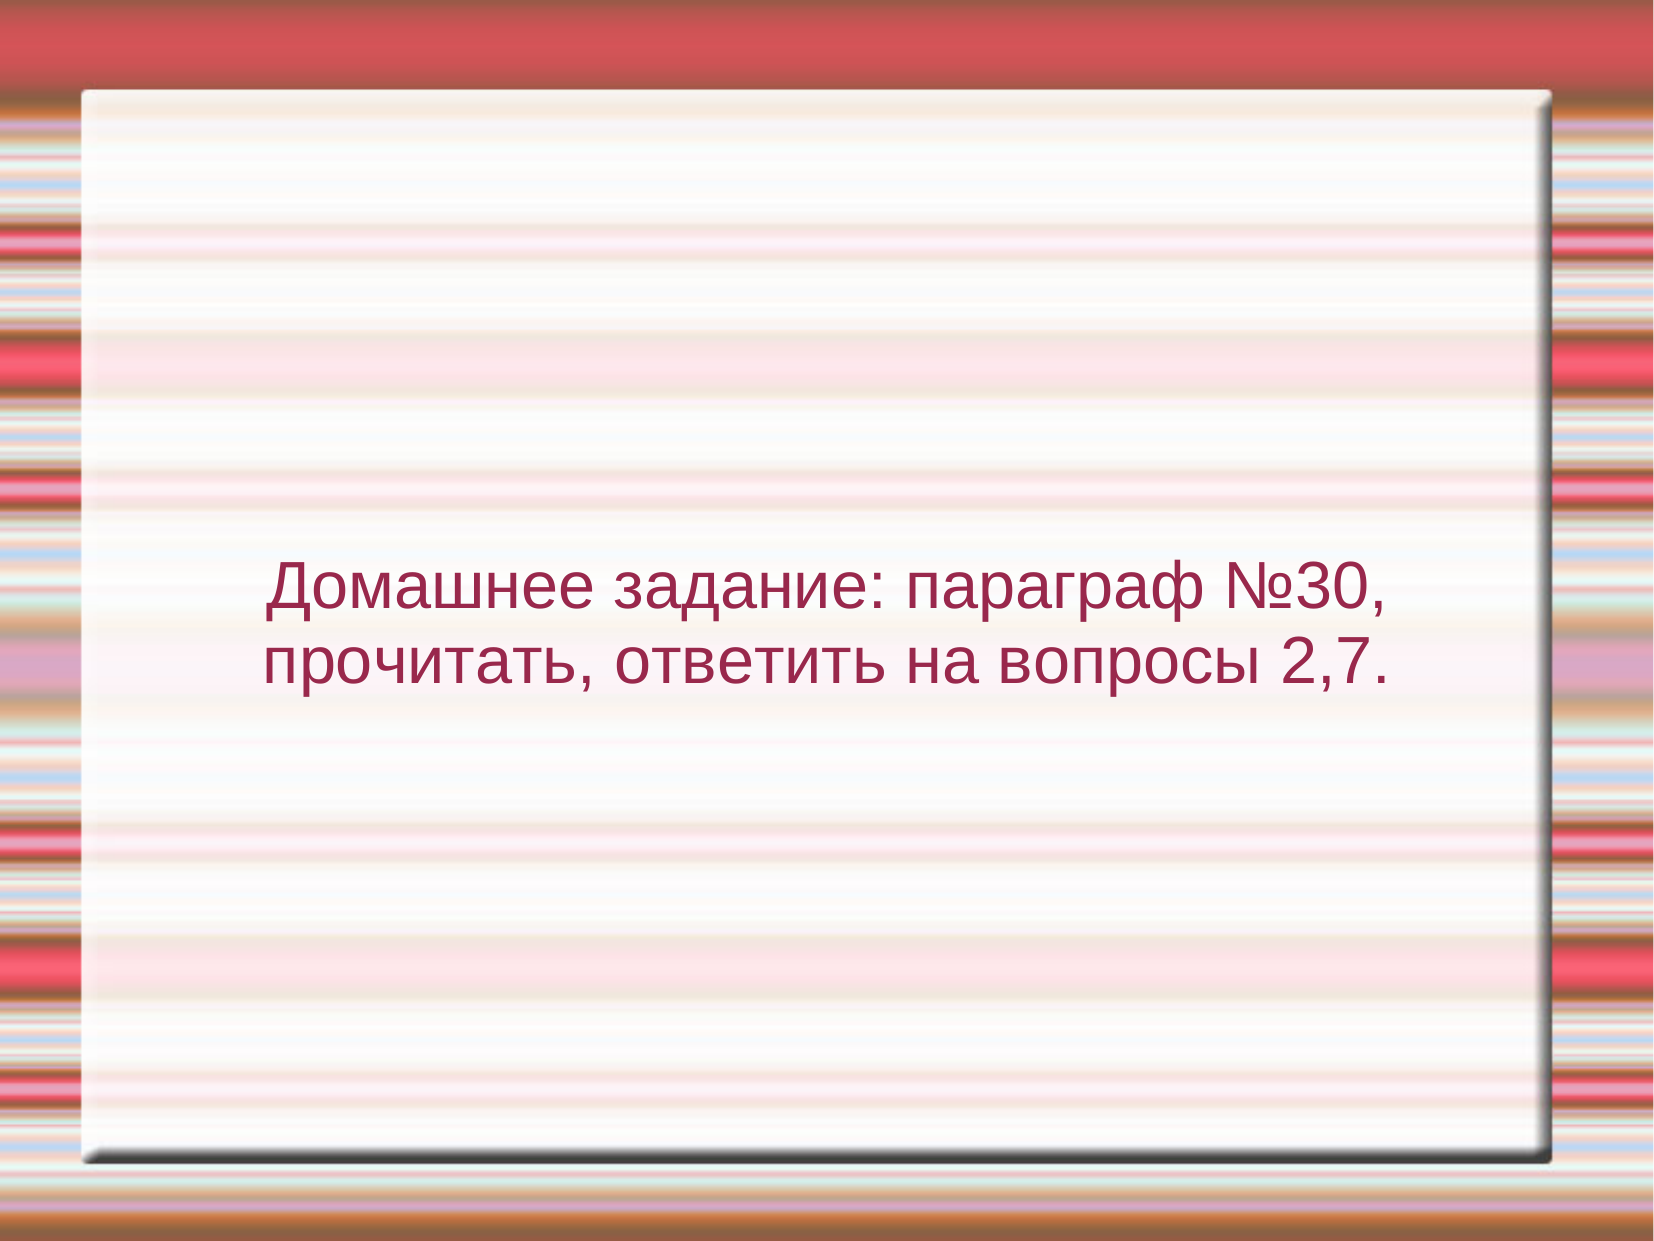

# Домашнее задание: параграф №30, прочитать, ответить на вопросы 2,7.